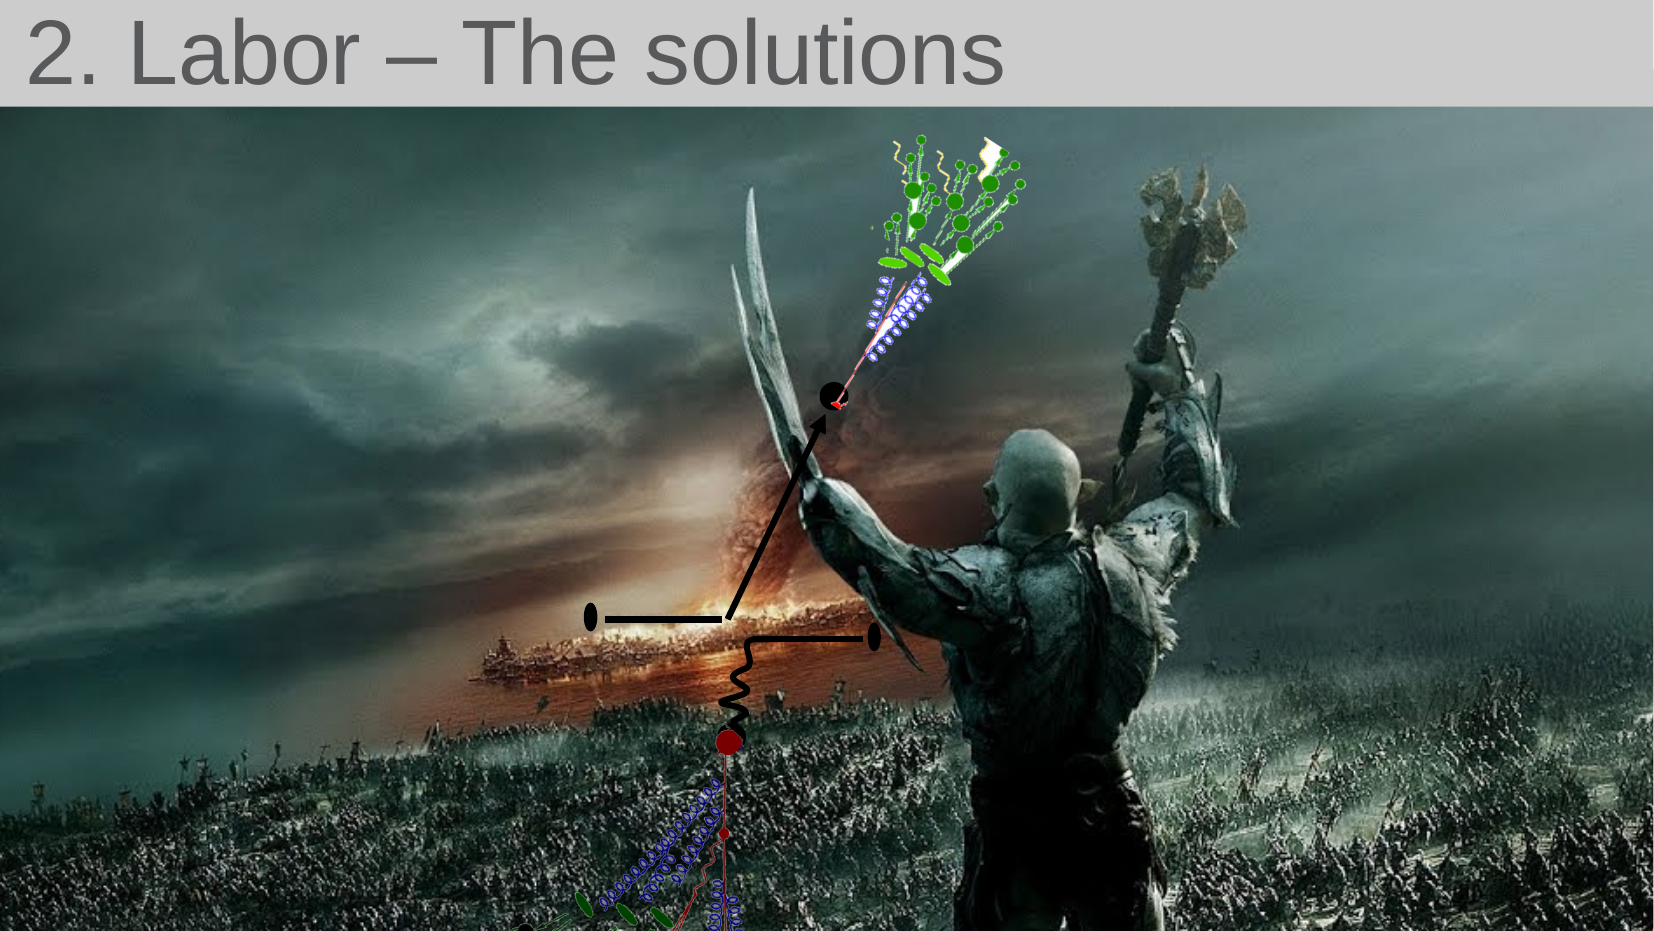

2. Labor – The solutions
#
https://i.ytimg.com/vi/mZnv6LXD9qs/maxresdefault.jpg